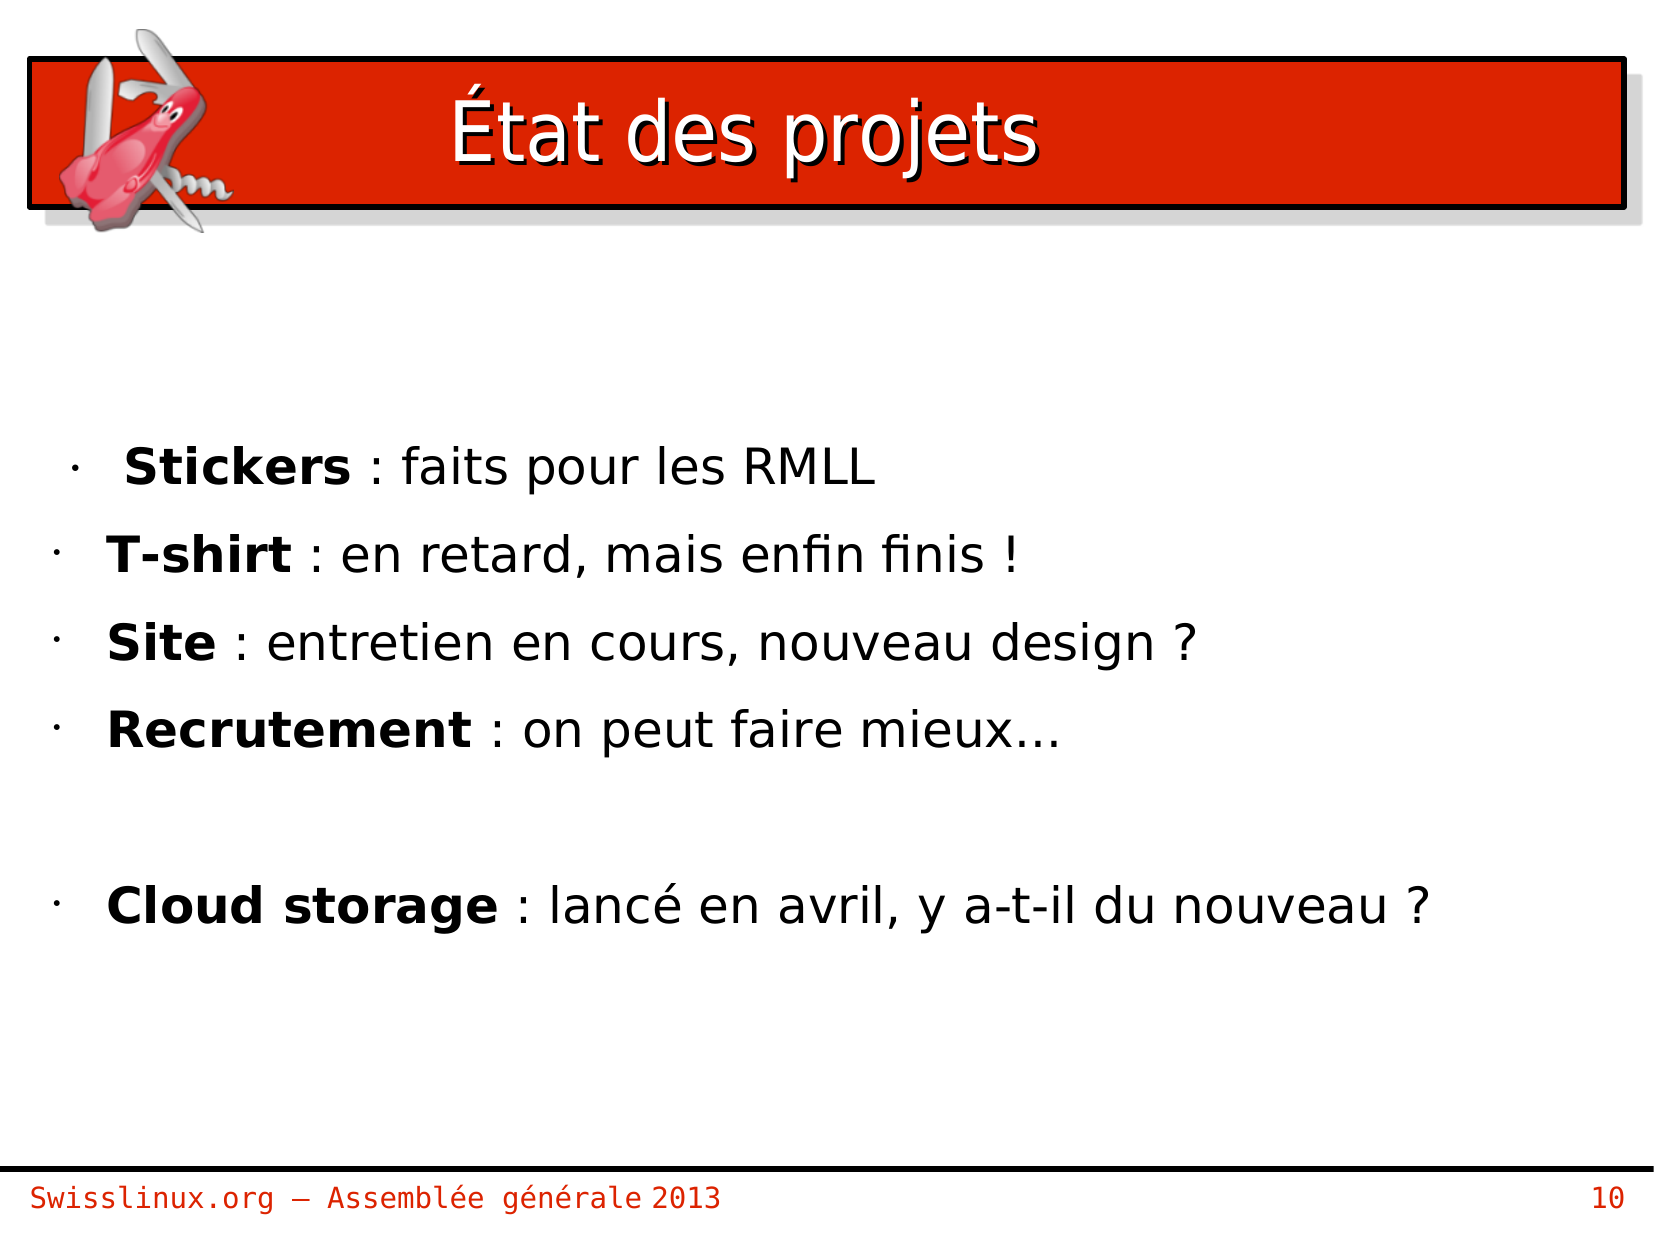

# État des projets
Stickers : faits pour les RMLL
T-shirt : en retard, mais enfin finis !
Site : entretien en cours, nouveau design ?
Recrutement : on peut faire mieux...
Cloud storage : lancé en avril, y a-t-il du nouveau ?
25 Janvier 2013
10